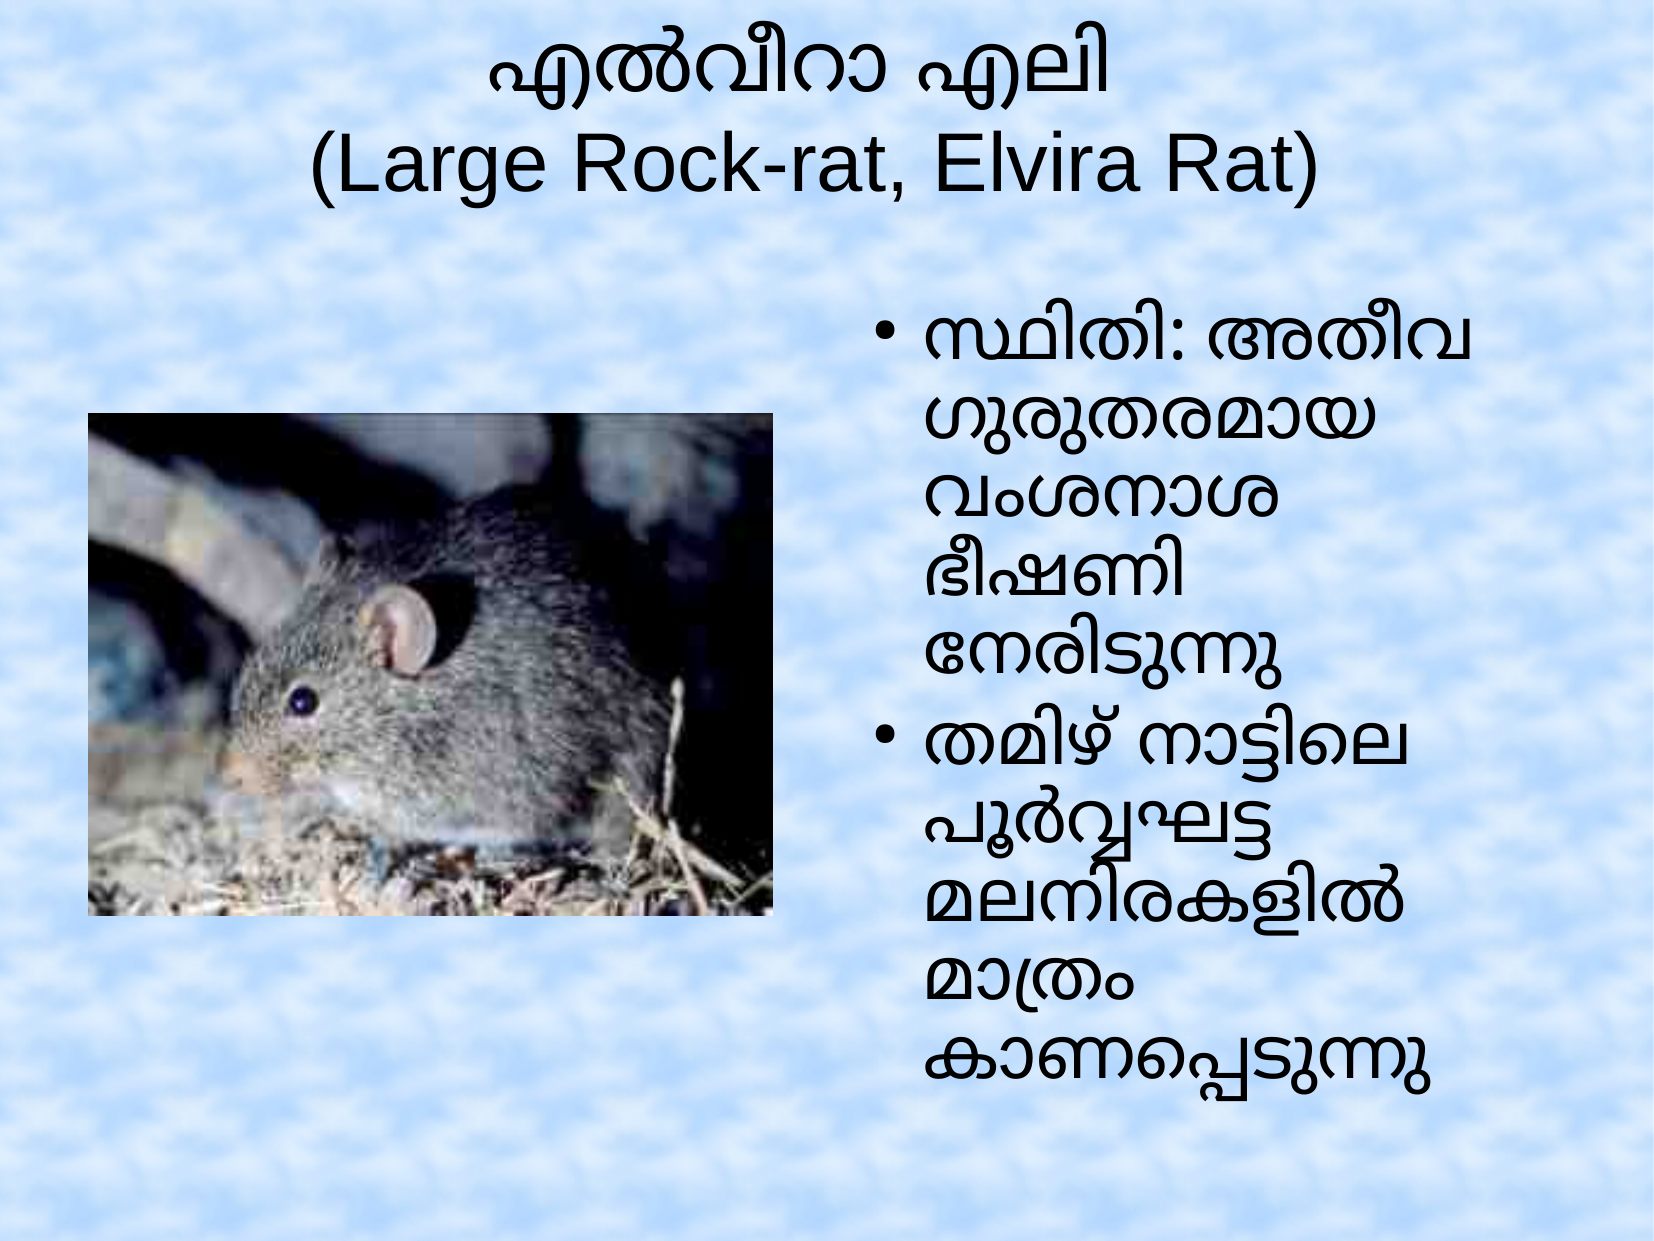

# എല്‍വീറാ എലി (Large Rock-rat, Elvira Rat)
സ്ഥിതി: അതീവ ഗുരുതരമായ വംശനാശ ഭീഷണി നേരിടുന്നു
തമിഴ് നാട്ടിലെ പൂര്‍വ്വഘട്ട മലനിരകളില്‍ മാത്രം കാണപ്പെടുന്നു